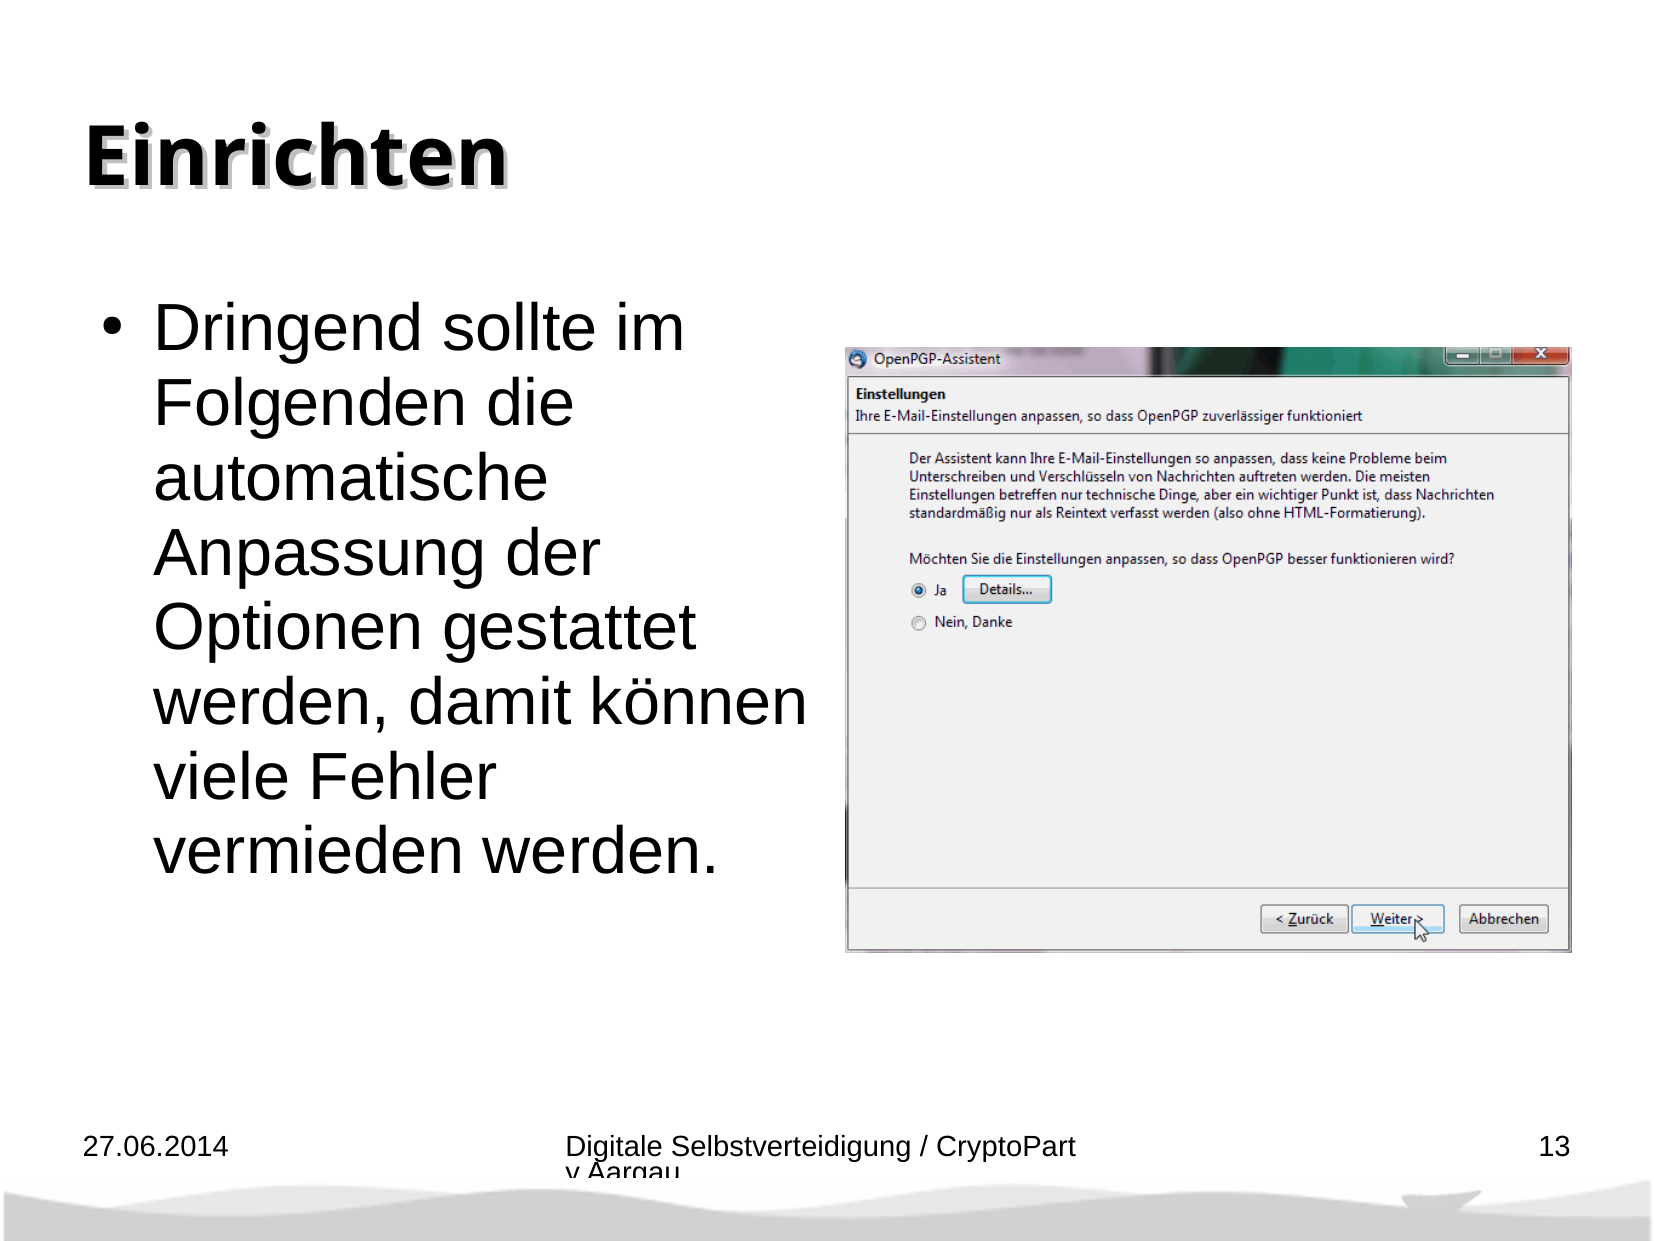

# Einrichten
Dringend sollte im Folgenden die automatische Anpassung der Optionen gestattet werden, damit können viele Fehler vermieden werden.
27.06.2014
Digitale Selbstverteidigung / CryptoParty Aargau
13